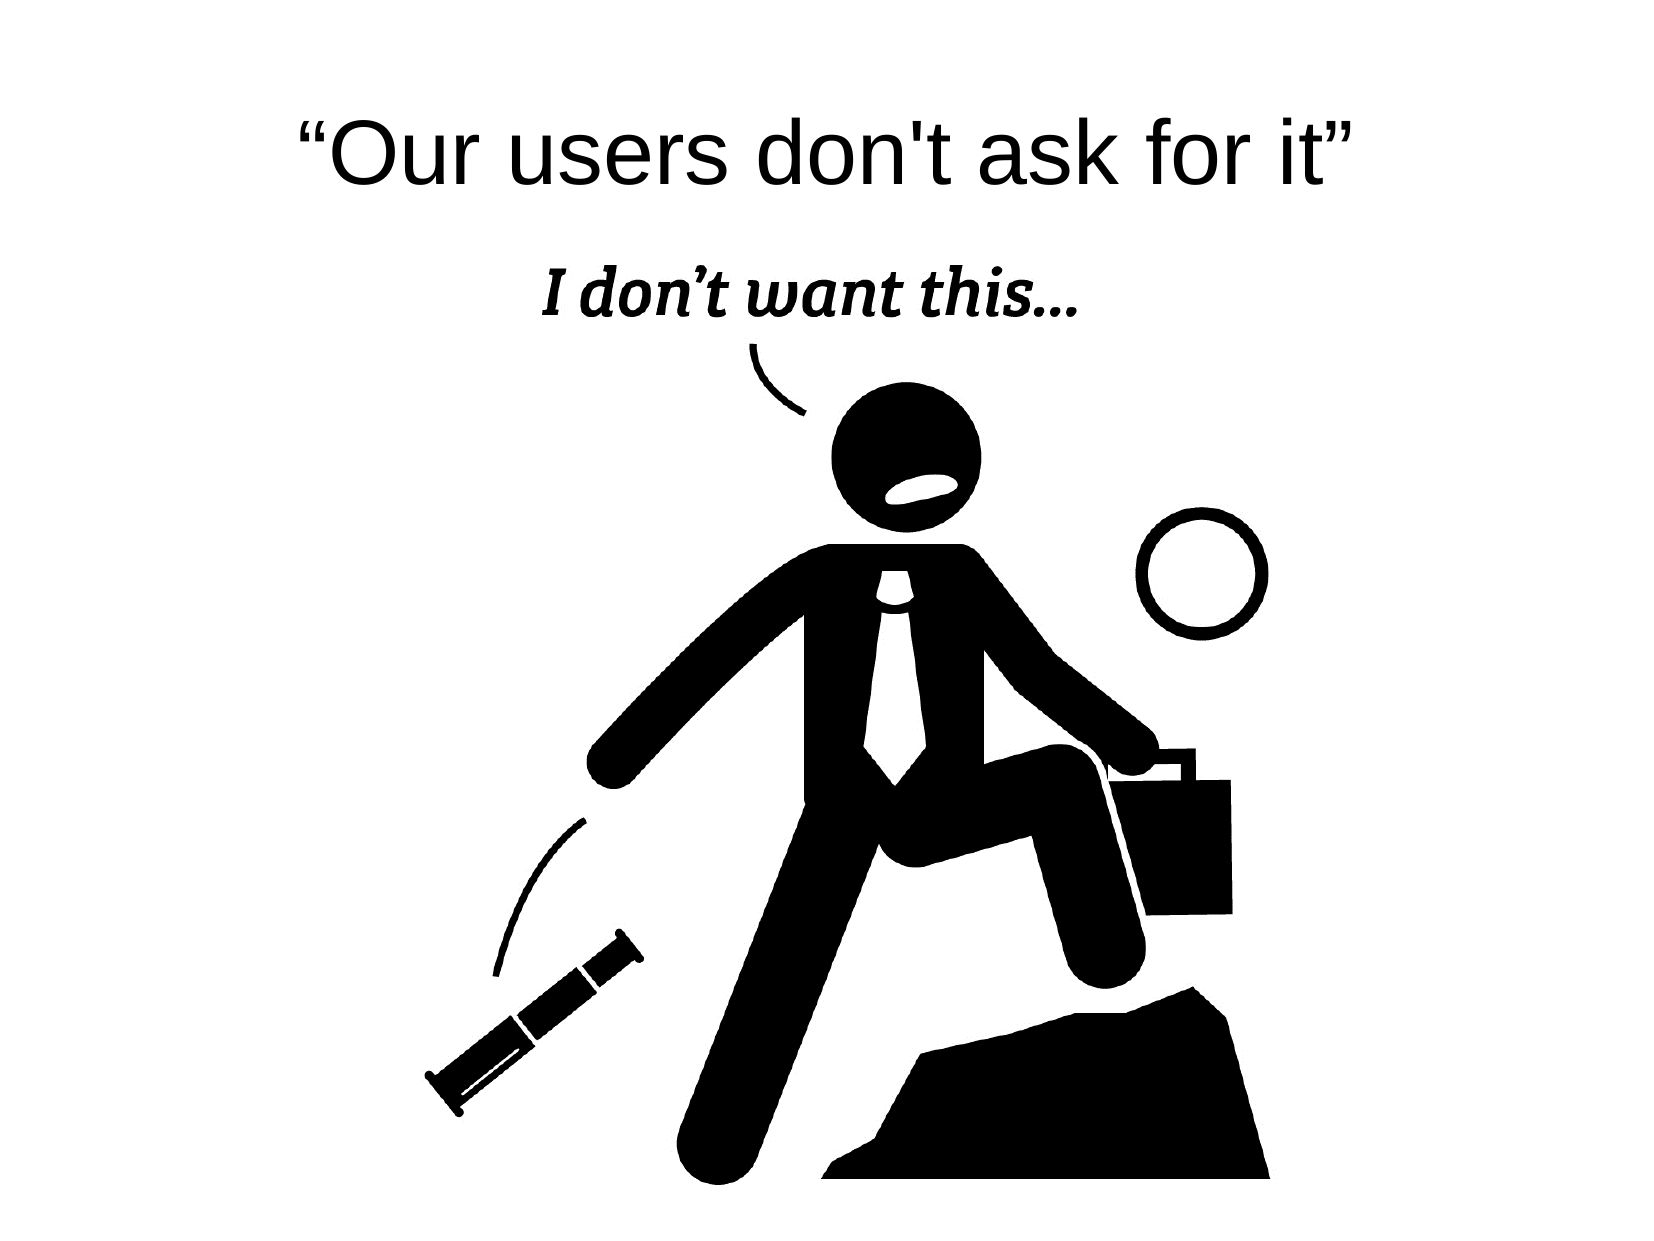

# “Our users don't ask for it”